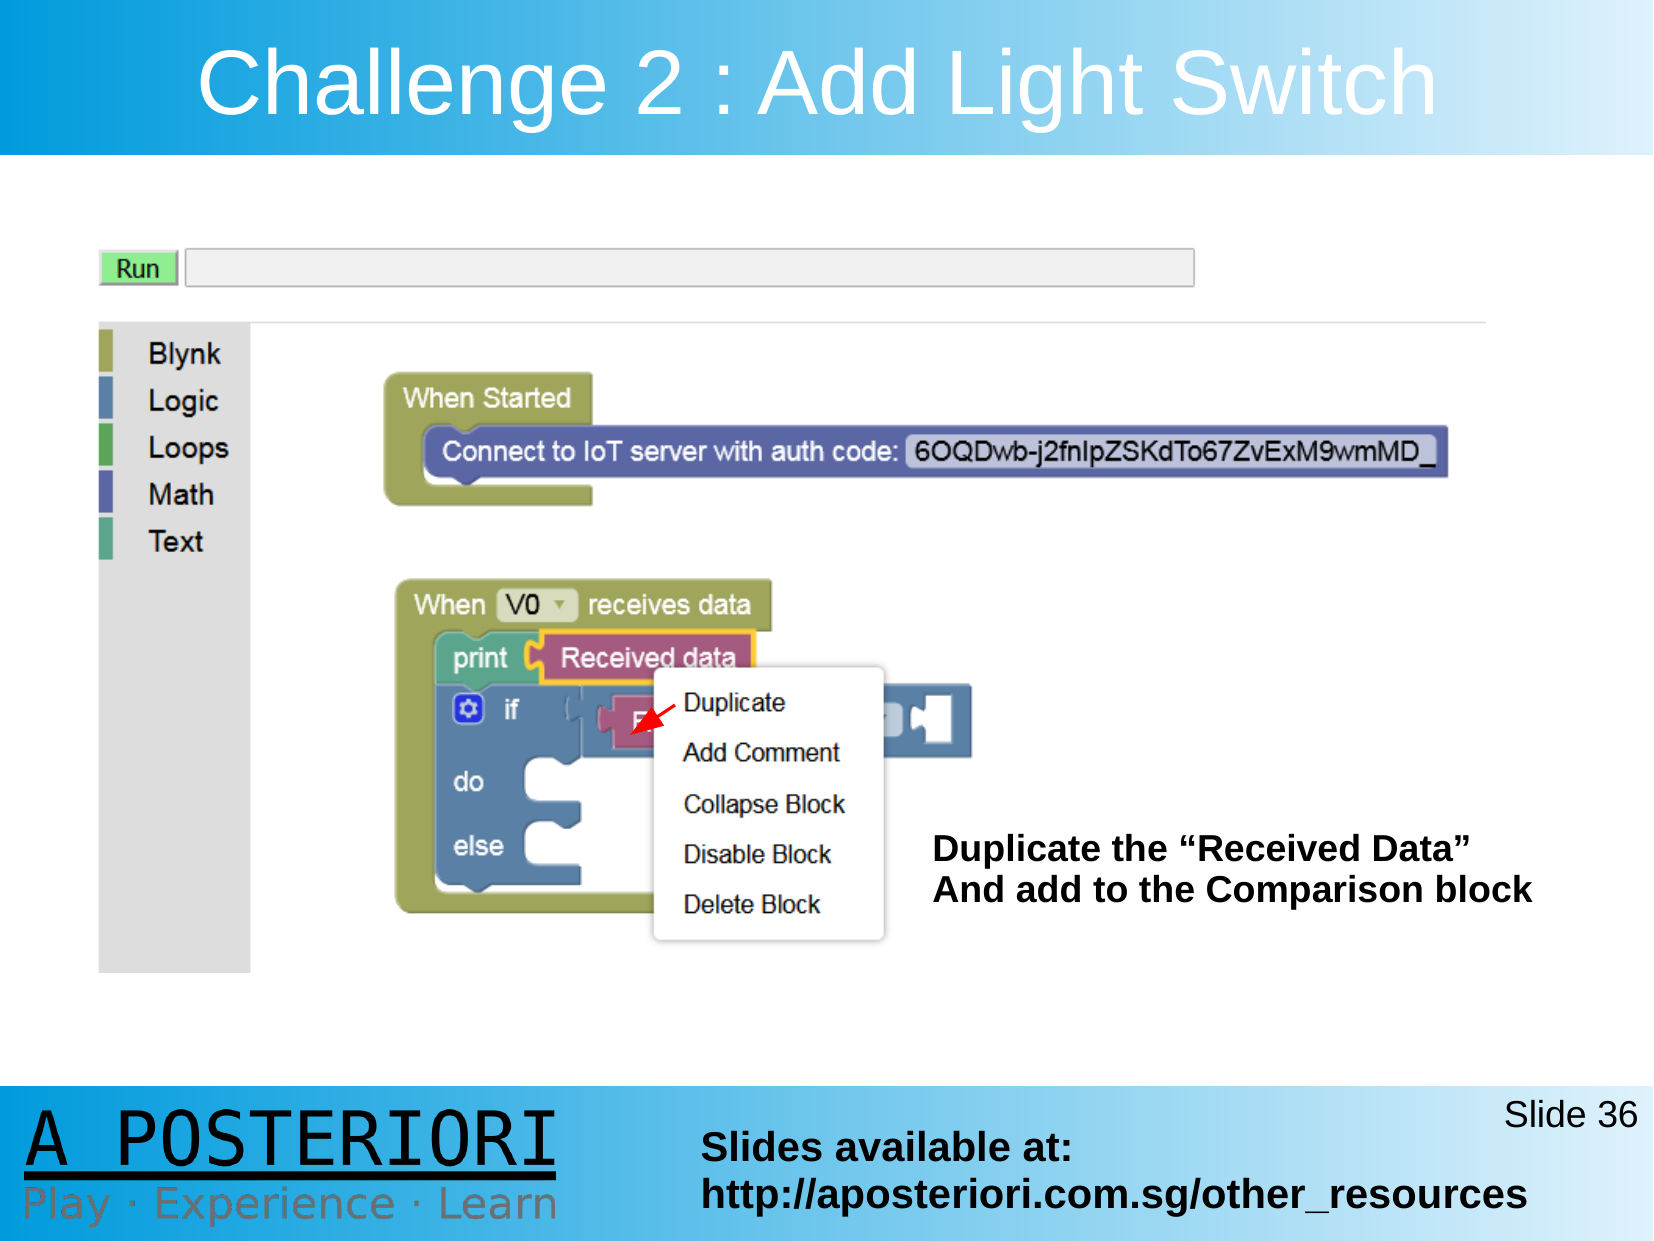

# Challenge 2 : Add Light Switch
Duplicate the “Received Data”
And add to the Comparison block